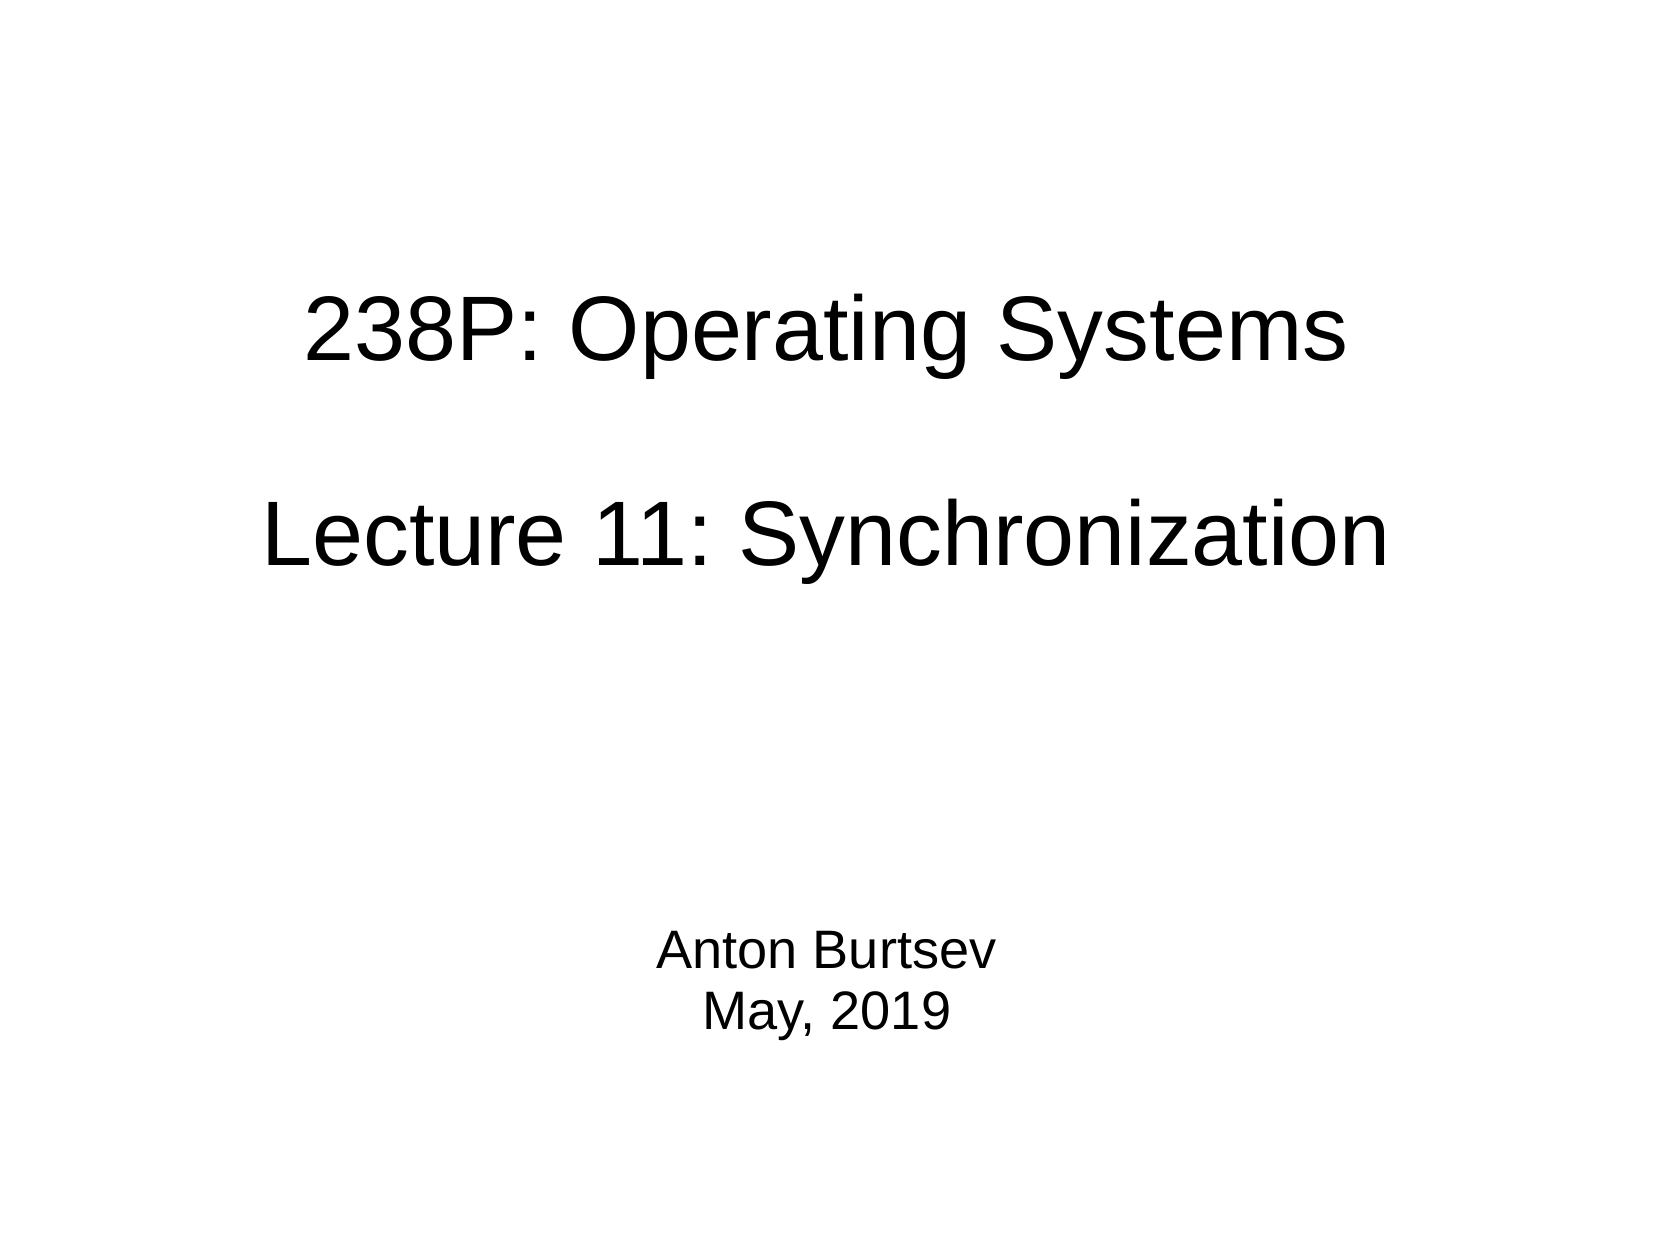

# 238P: Operating Systems Lecture 11: Synchronization
Anton Burtsev
May, 2019